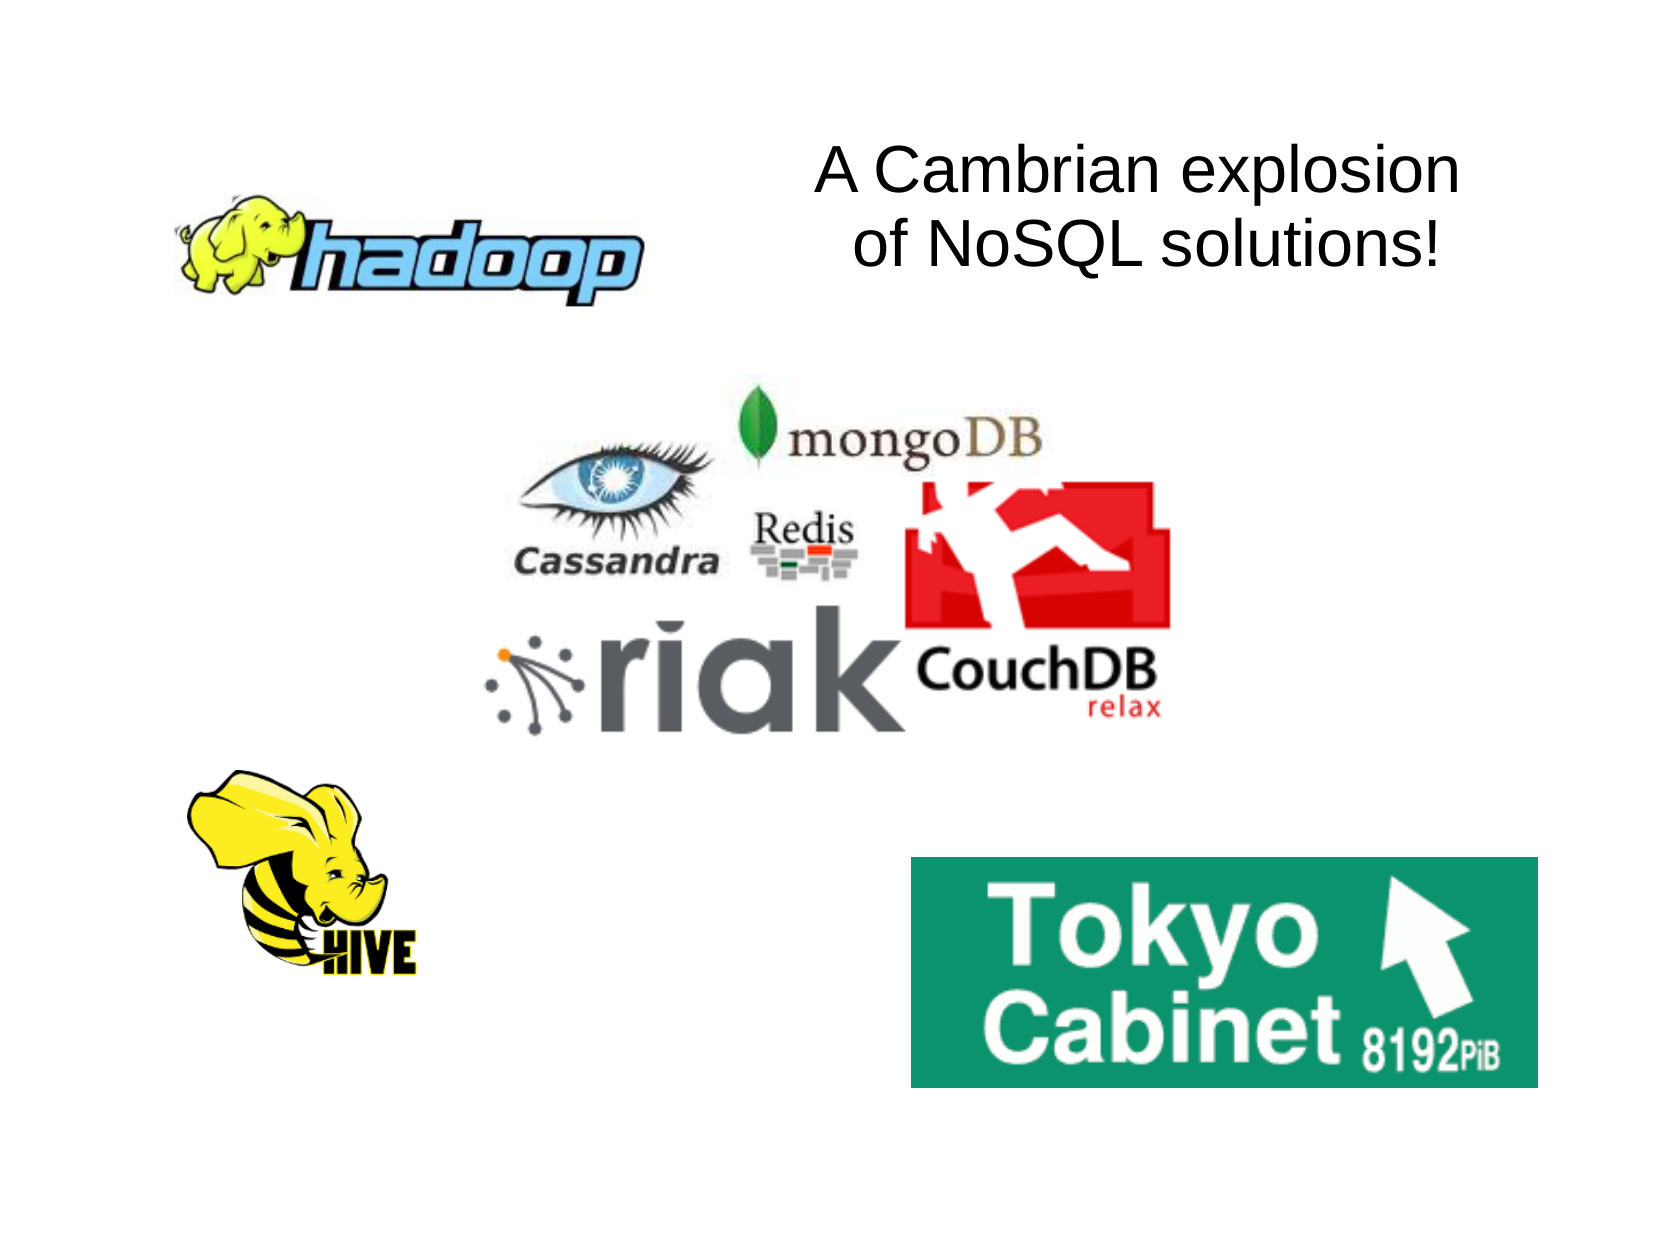

# A Cambrian explosion
of NoSQL solutions!